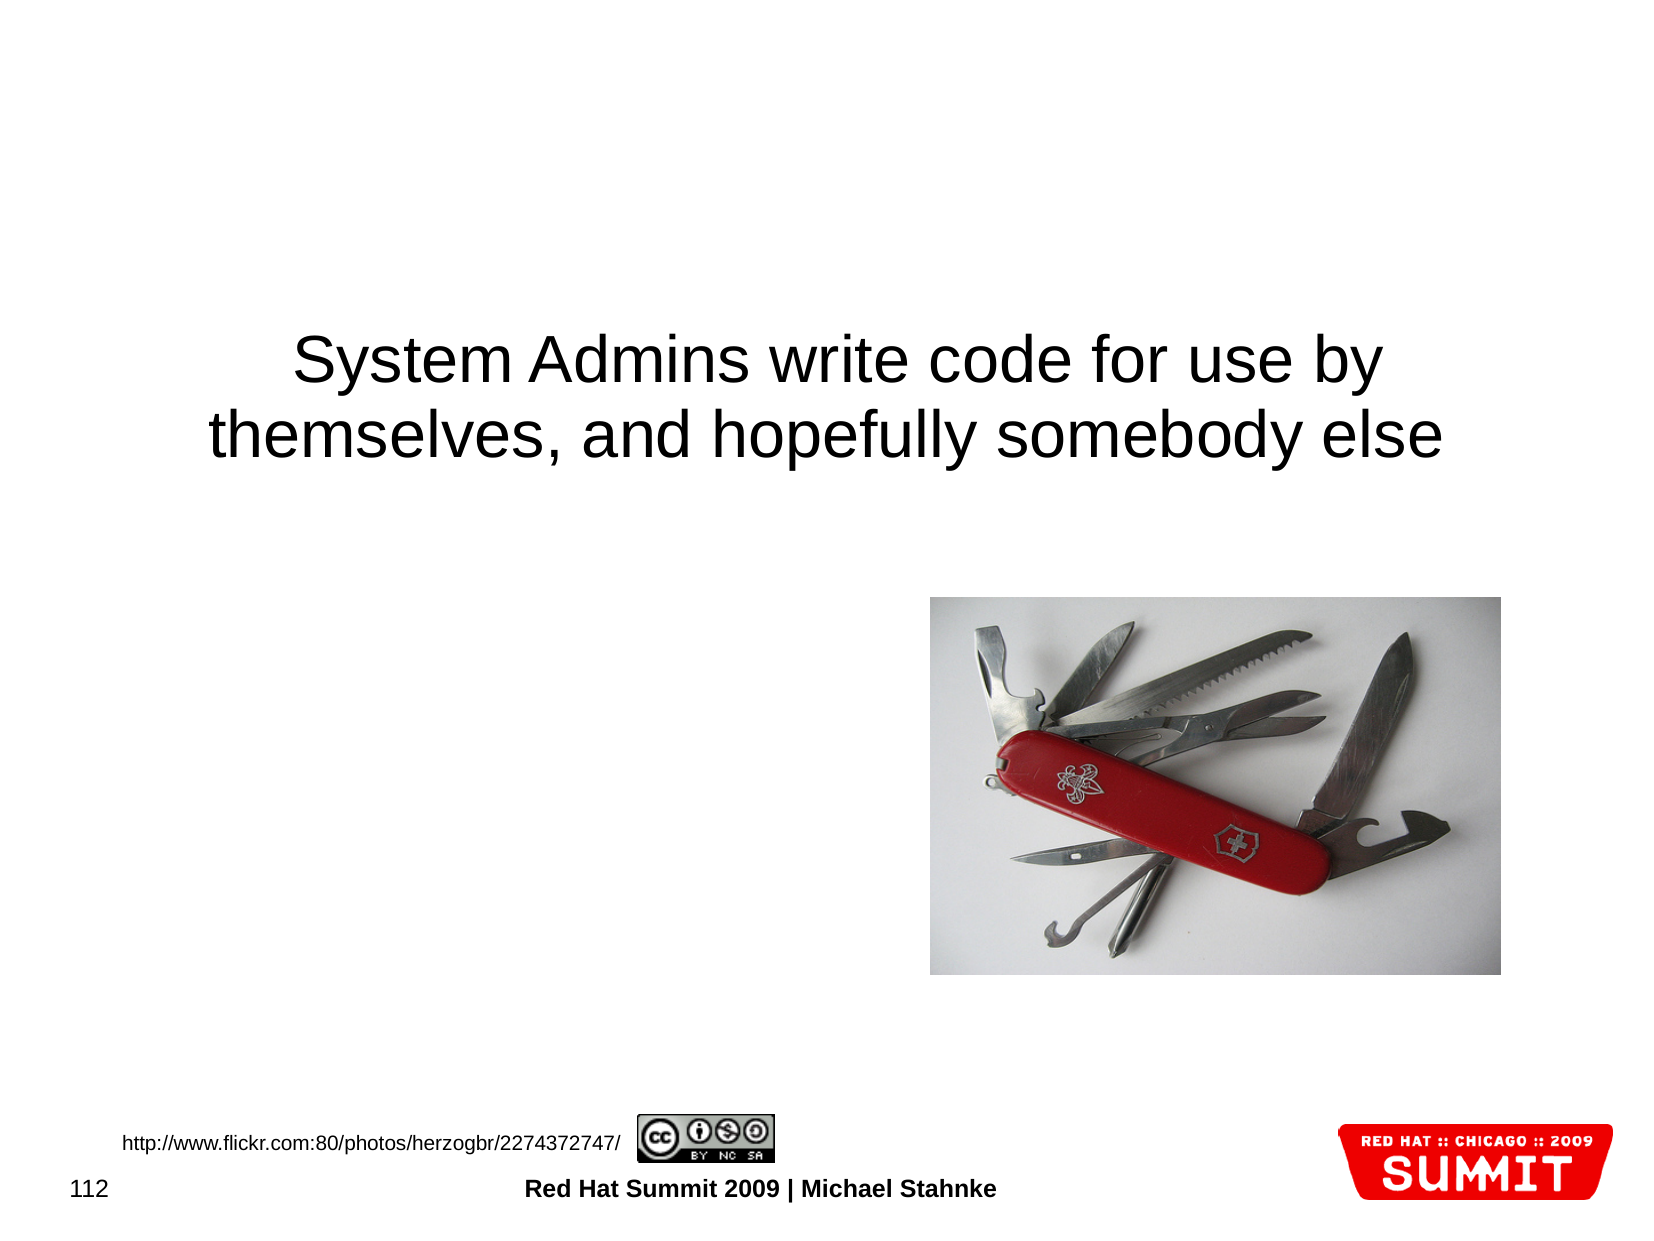

# System Admins write code for use by themselves, and hopefully somebody else
http://www.flickr.com:80/photos/herzogbr/2274372747/